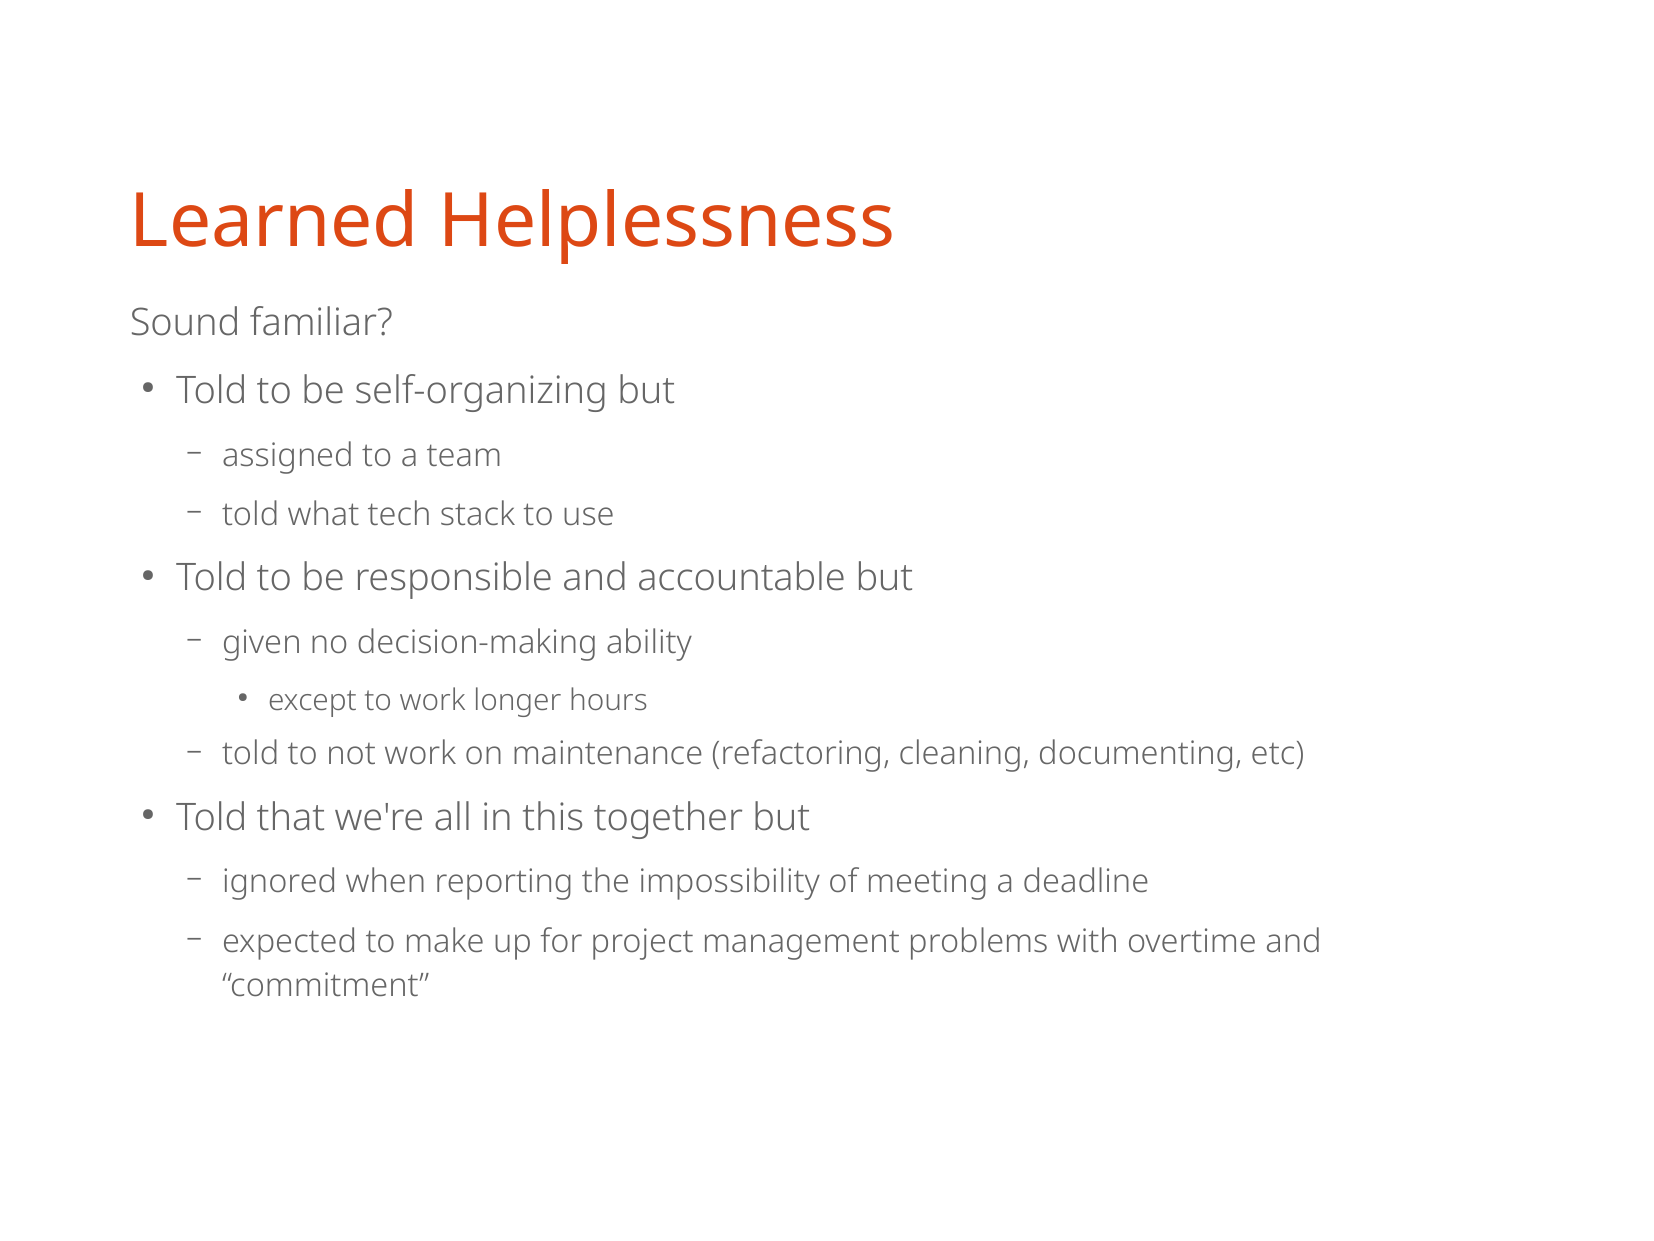

# Learned Helplessness
Sound familiar?
Told to be self-organizing but
assigned to a team
told what tech stack to use
Told to be responsible and accountable but
given no decision-making ability
except to work longer hours
told to not work on maintenance (refactoring, cleaning, documenting, etc)
Told that we're all in this together but
ignored when reporting the impossibility of meeting a deadline
expected to make up for project management problems with overtime and “commitment”